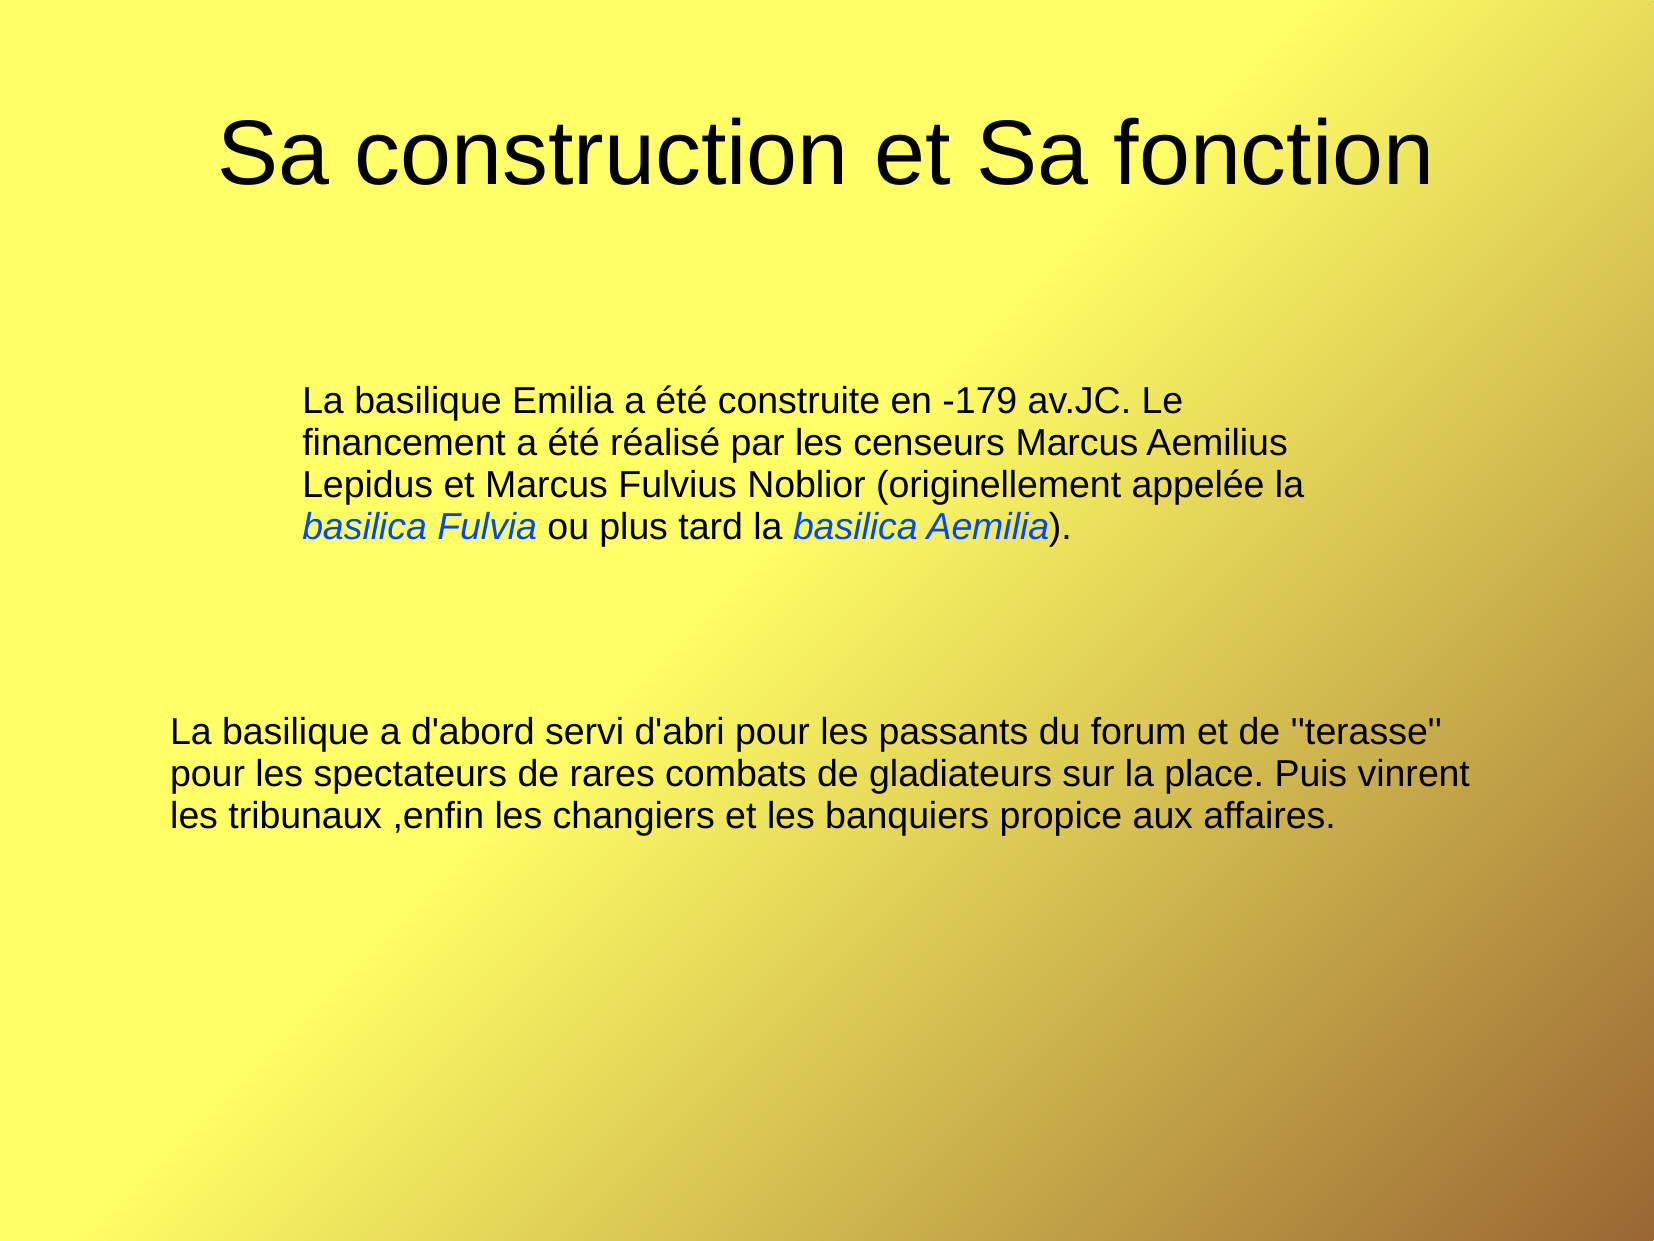

# Sa construction et Sa fonction
La basilique Emilia a été construite en -179 av.JC. Le financement a été réalisé par les censeurs Marcus Aemilius Lepidus et Marcus Fulvius Noblior (originellement appelée la basilica Fulvia ou plus tard la basilica Aemilia).
La basilique a d'abord servi d'abri pour les passants du forum et de ''terasse'' pour les spectateurs de rares combats de gladiateurs sur la place. Puis vinrent les tribunaux ,enfin les changiers et les banquiers propice aux affaires.